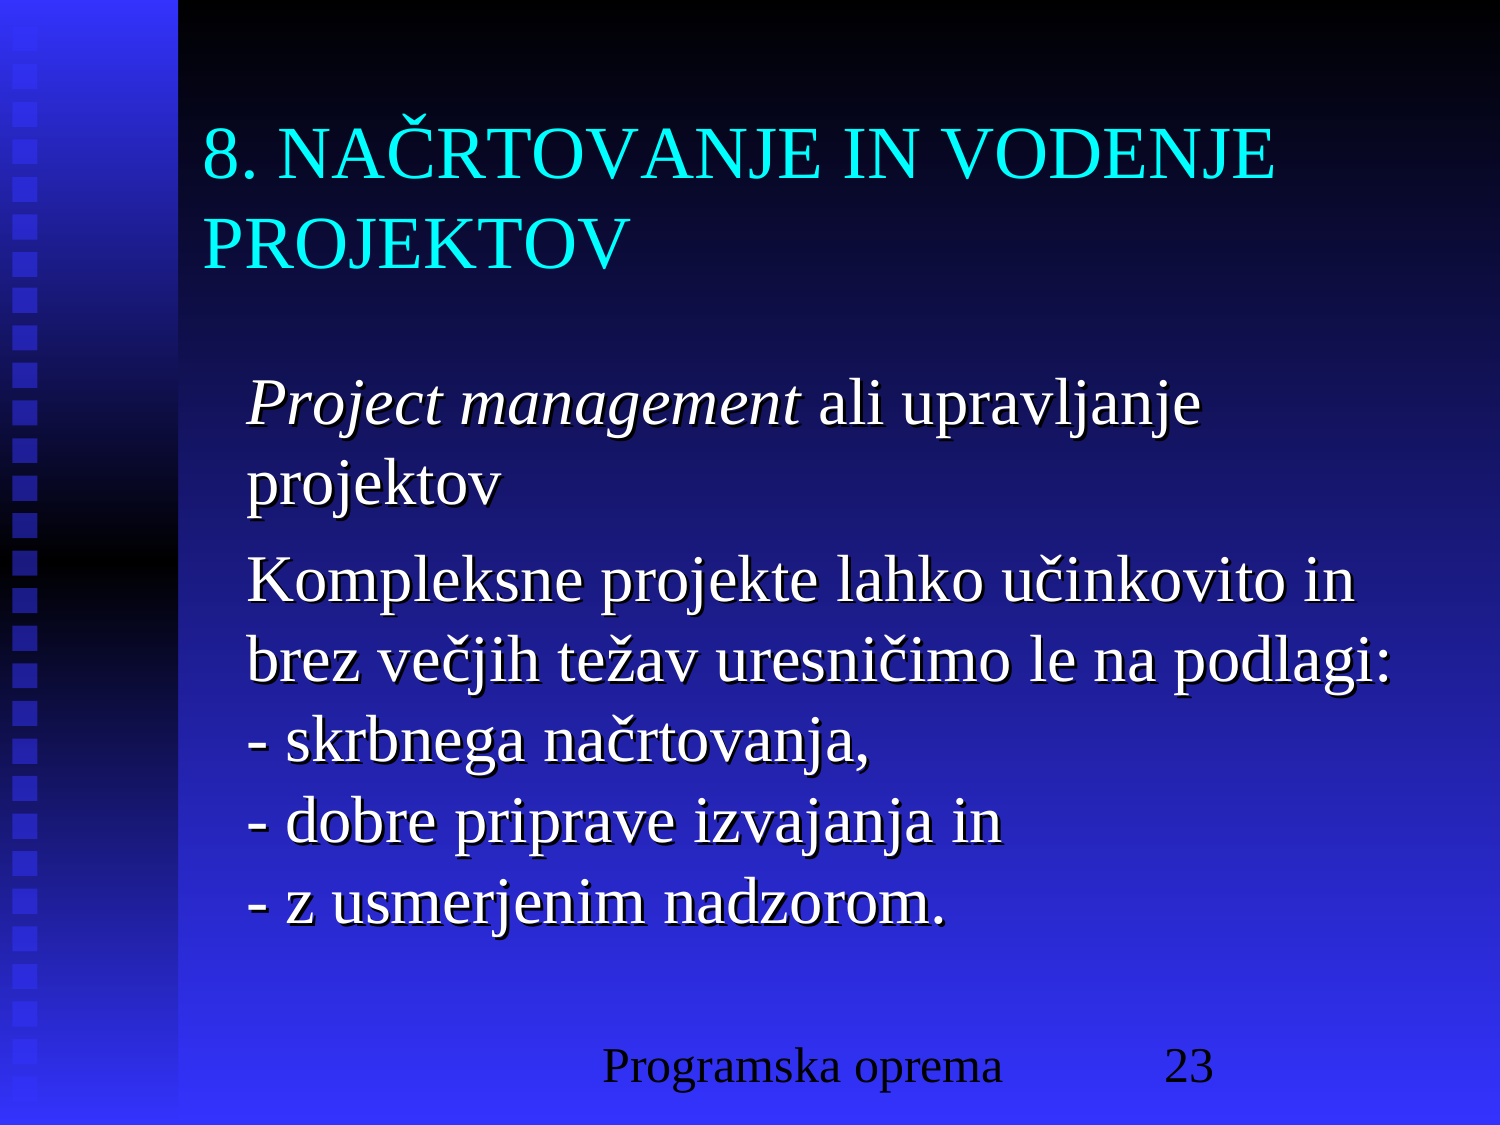

# 8. NAČRTOVANJE IN VODENJE PROJEKTOV
	Project management ali upravljanje projektov
	Kompleksne projekte lahko učinkovito in brez večjih težav uresničimo le na podlagi: - skrbnega načrtovanja,
	- dobre priprave izvajanja in
	- z usmerjenim nadzorom.
Programska oprema
23